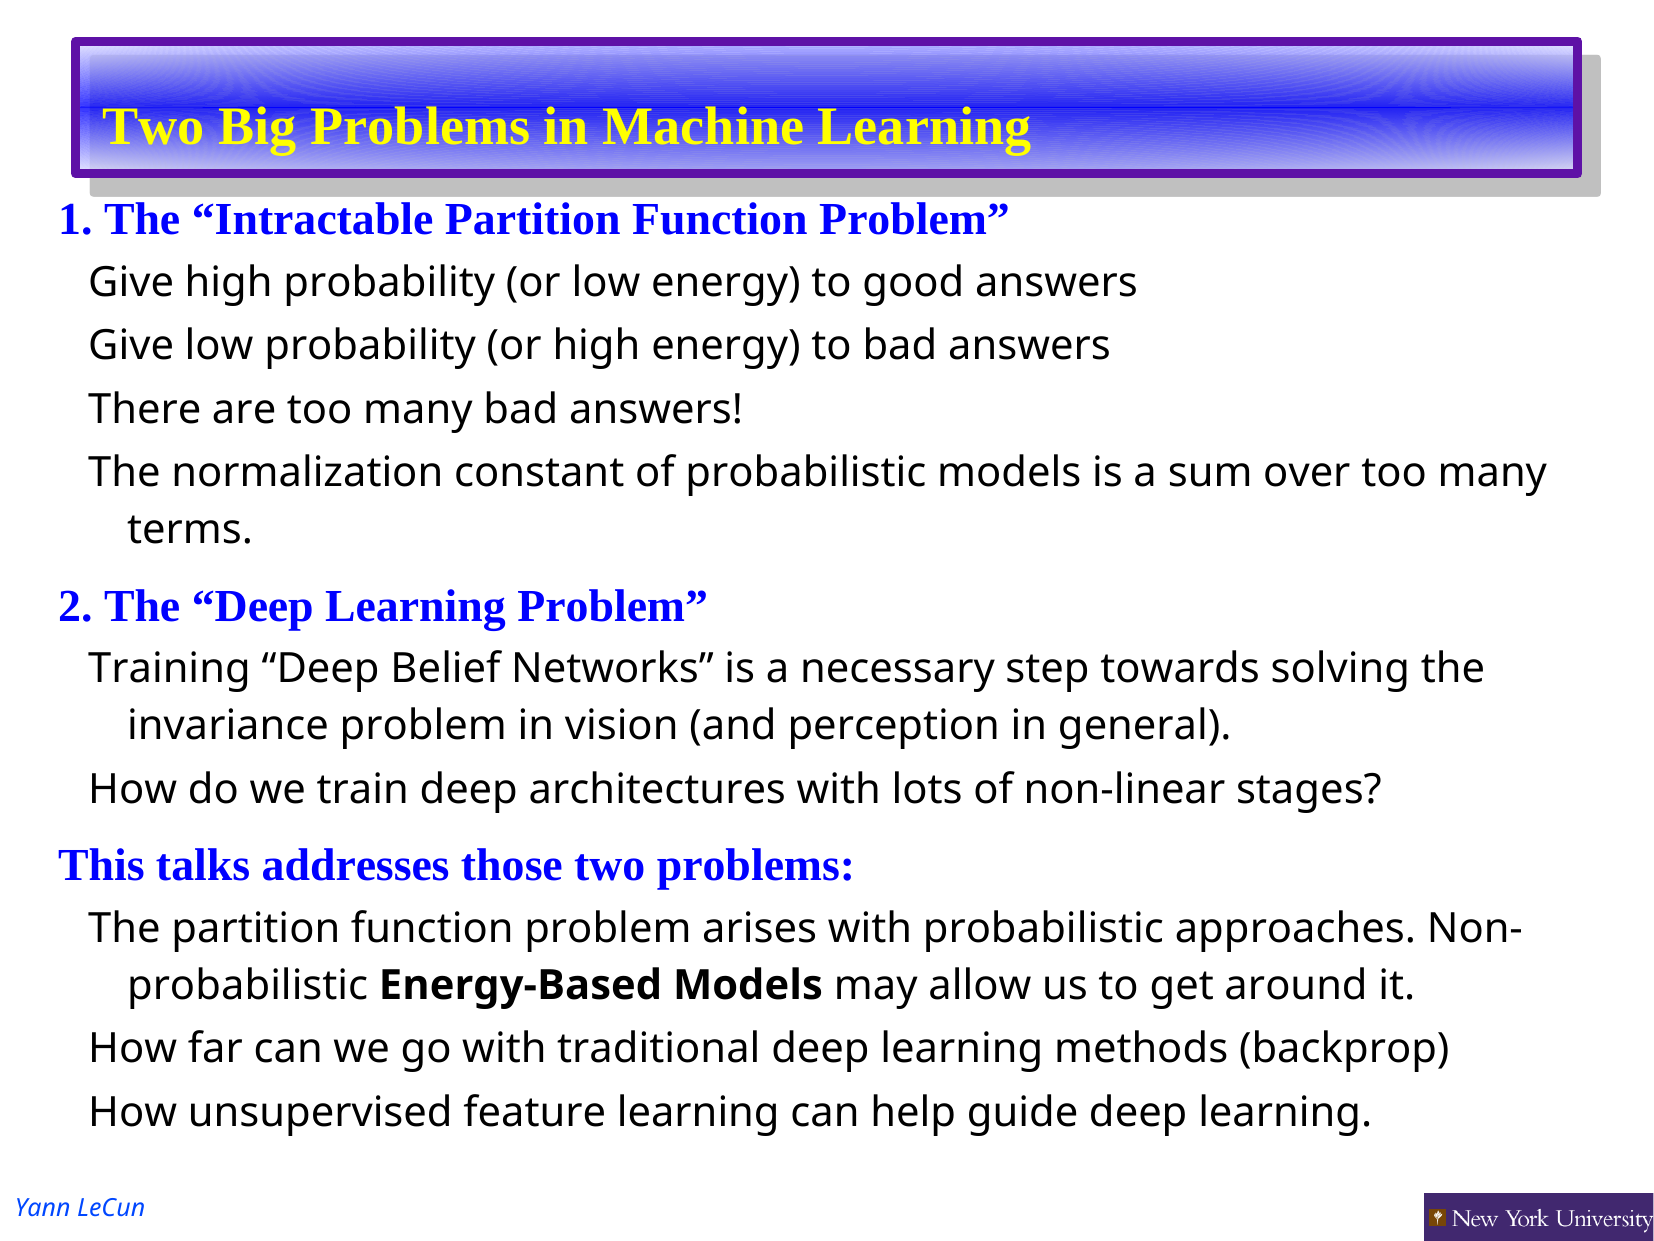

# Two Big Problems in Machine Learning
1. The “Intractable Partition Function Problem”
Give high probability (or low energy) to good answers
Give low probability (or high energy) to bad answers
There are too many bad answers!
The normalization constant of probabilistic models is a sum over too many terms.
2. The “Deep Learning Problem”
Training “Deep Belief Networks” is a necessary step towards solving the invariance problem in vision (and perception in general).
How do we train deep architectures with lots of non-linear stages?
This talks addresses those two problems:
The partition function problem arises with probabilistic approaches. Non-probabilistic Energy-Based Models may allow us to get around it.
How far can we go with traditional deep learning methods (backprop)
How unsupervised feature learning can help guide deep learning.